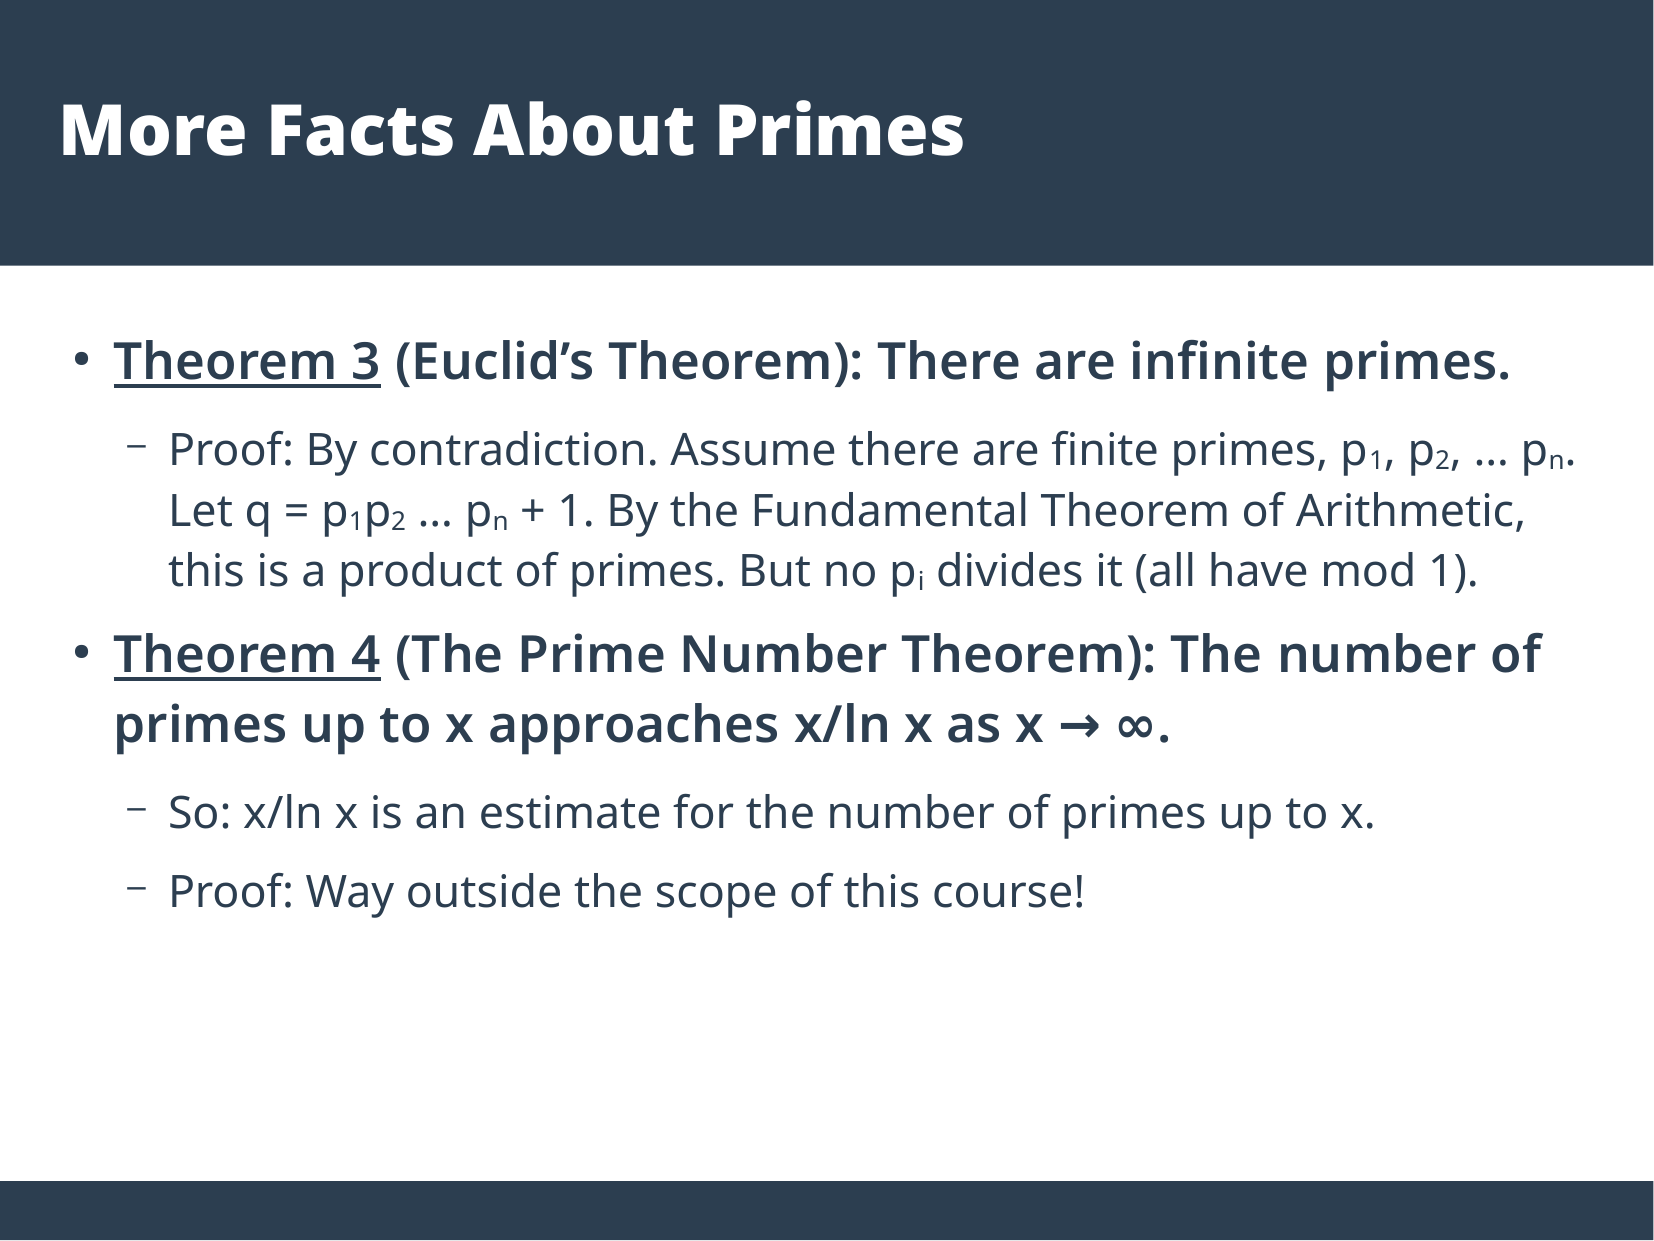

# More Facts About Primes
Theorem 3 (Euclid’s Theorem): There are infinite primes.
Proof: By contradiction. Assume there are finite primes, p1, p2, … pn. Let q = p1p2 … pn + 1. By the Fundamental Theorem of Arithmetic, this is a product of primes. But no pi divides it (all have mod 1).
Theorem 4 (The Prime Number Theorem): The number of primes up to x approaches x/ln x as x → ∞.
So: x/ln x is an estimate for the number of primes up to x.
Proof: Way outside the scope of this course!